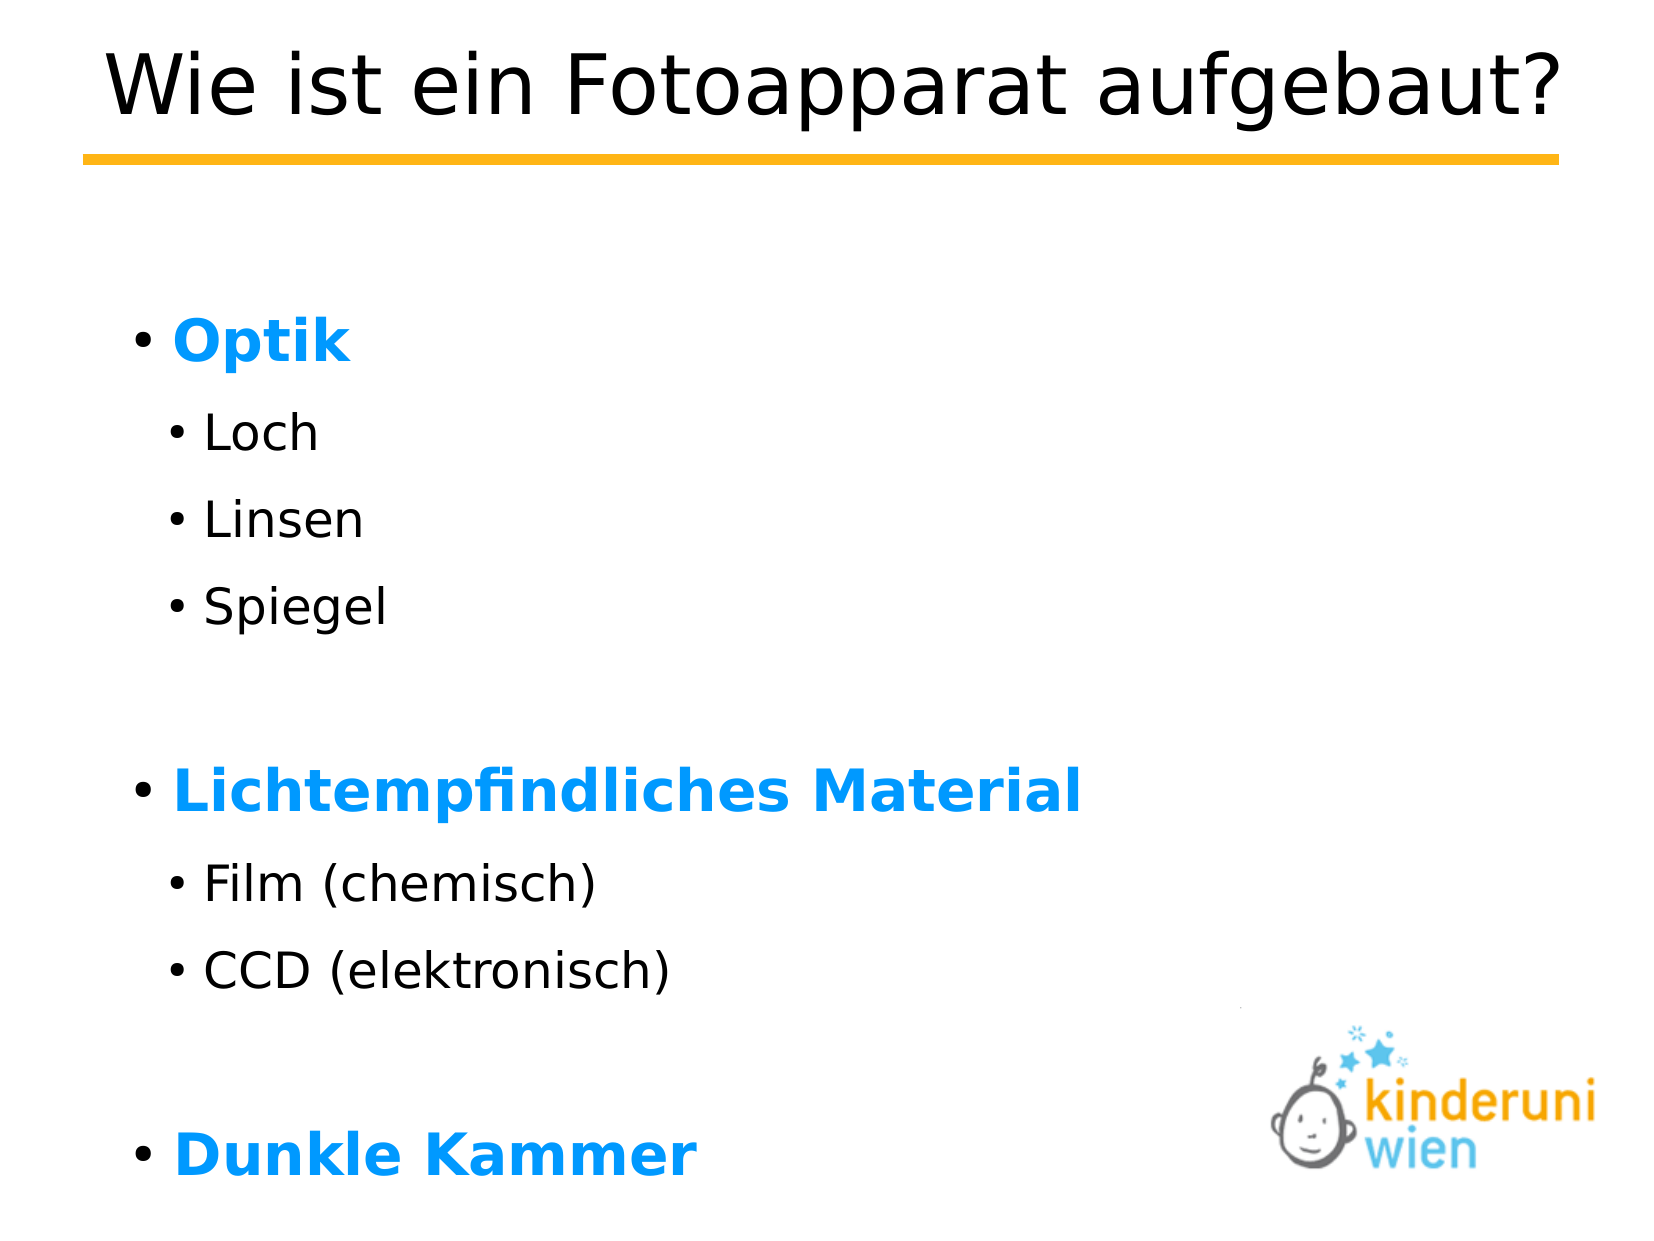

# Wie ist ein Fotoapparat aufgebaut?
 Optik
Loch
Linsen
Spiegel
 Lichtempfindliches Material
Film (chemisch)
CCD (elektronisch)
 Dunkle Kammer